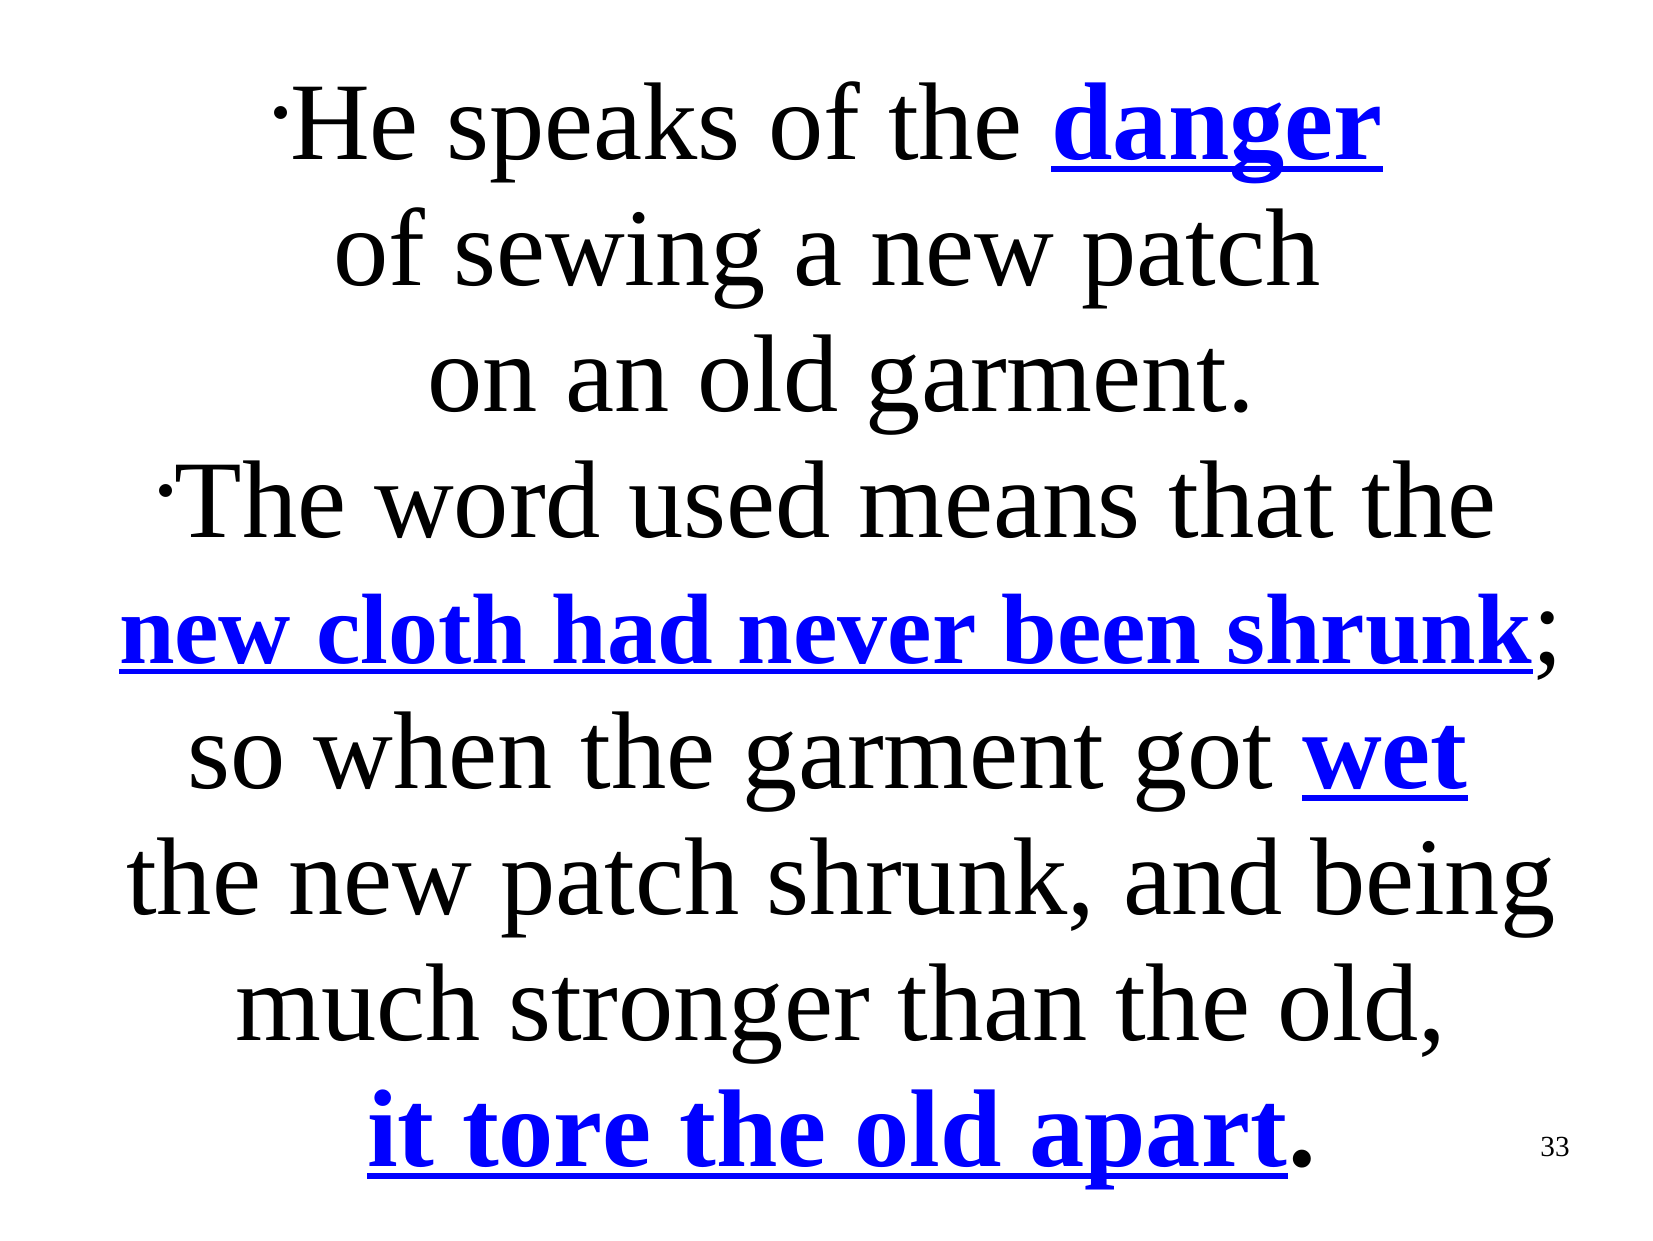

He speaks of the danger
of sewing a new patch
on an old garment.
The word used means that the
new cloth had never been shrunk;
so when the garment got wet
the new patch shrunk, and being much stronger than the old,
it tore the old apart.
33